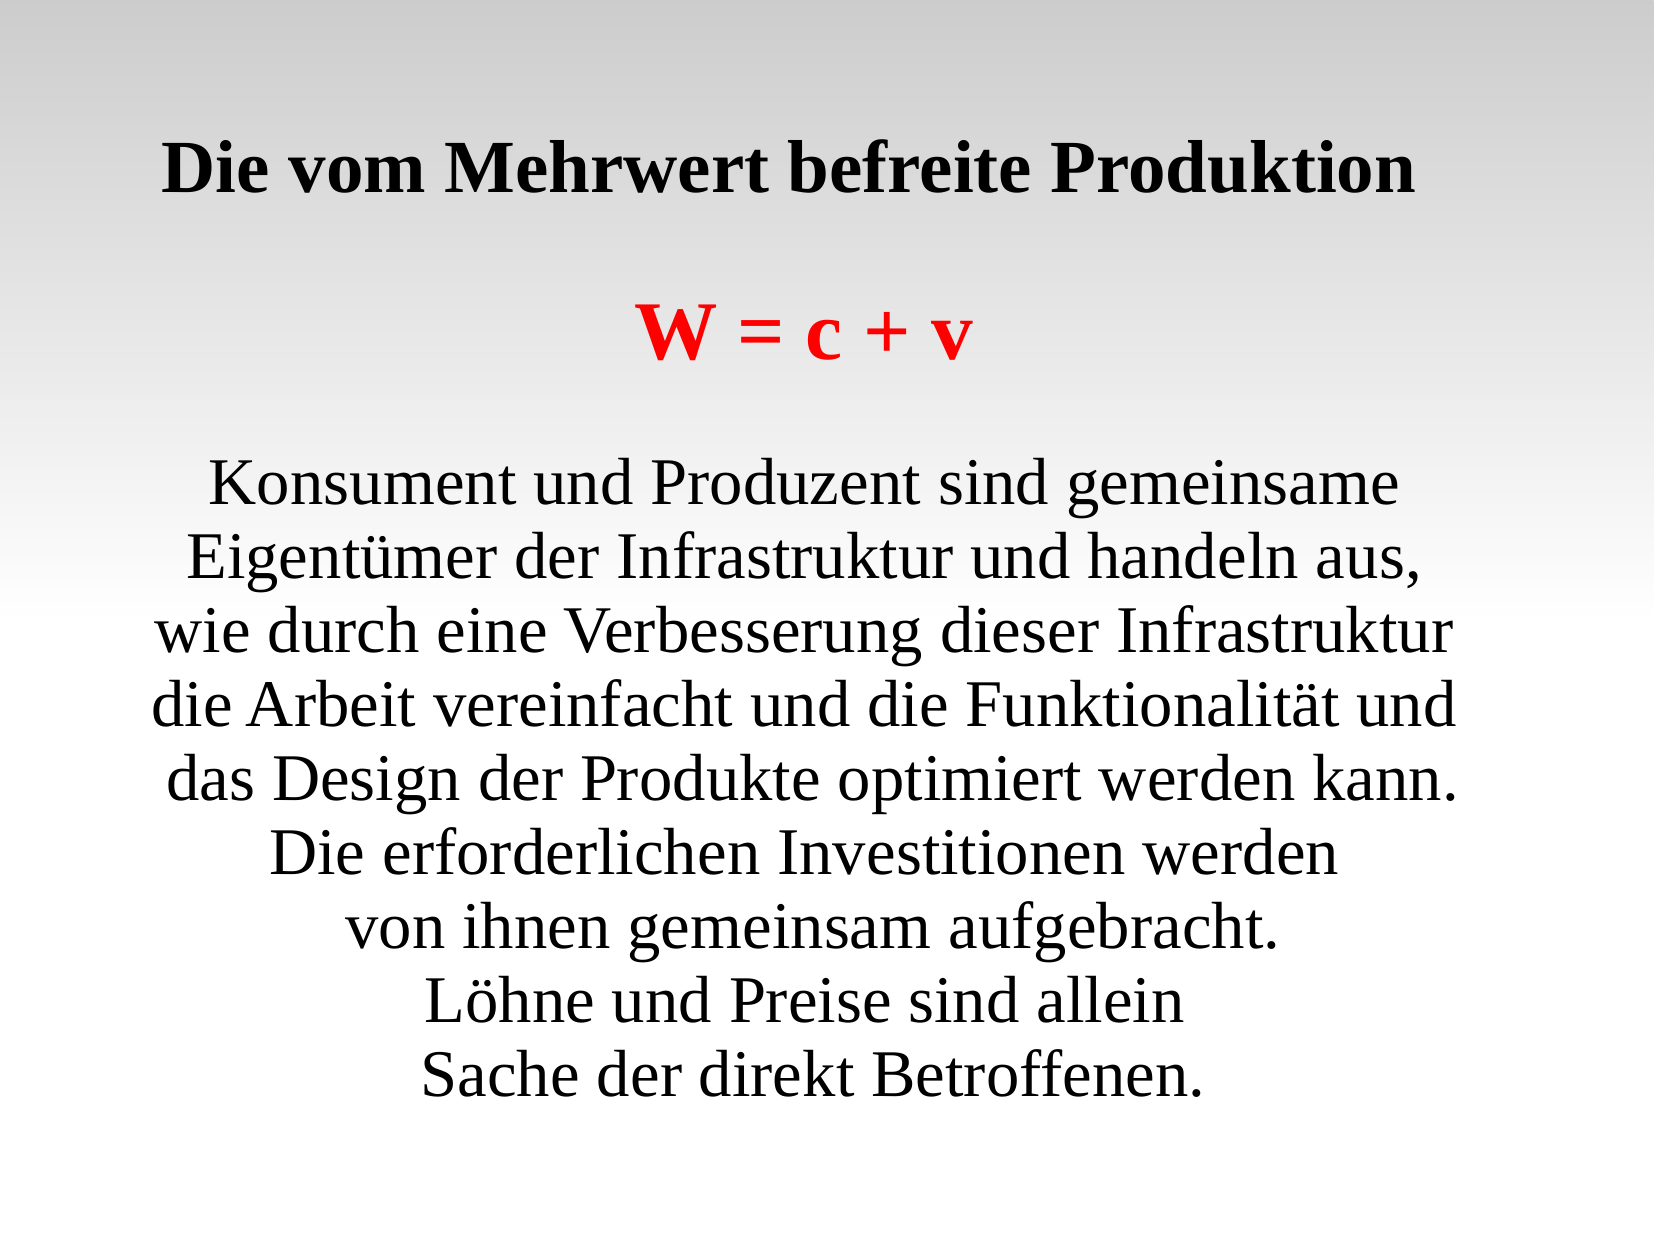

Die vom Mehrwert befreite Produktion
W = c + v
Konsument und Produzent sind gemeinsame
Eigentümer der Infrastruktur und handeln aus,
wie durch eine Verbesserung dieser Infrastruktur
die Arbeit vereinfacht und die Funktionalität und
das Design der Produkte optimiert werden kann.
Die erforderlichen Investitionen werden
von ihnen gemeinsam aufgebracht.
Löhne und Preise sind allein
Sache der direkt Betroffenen.